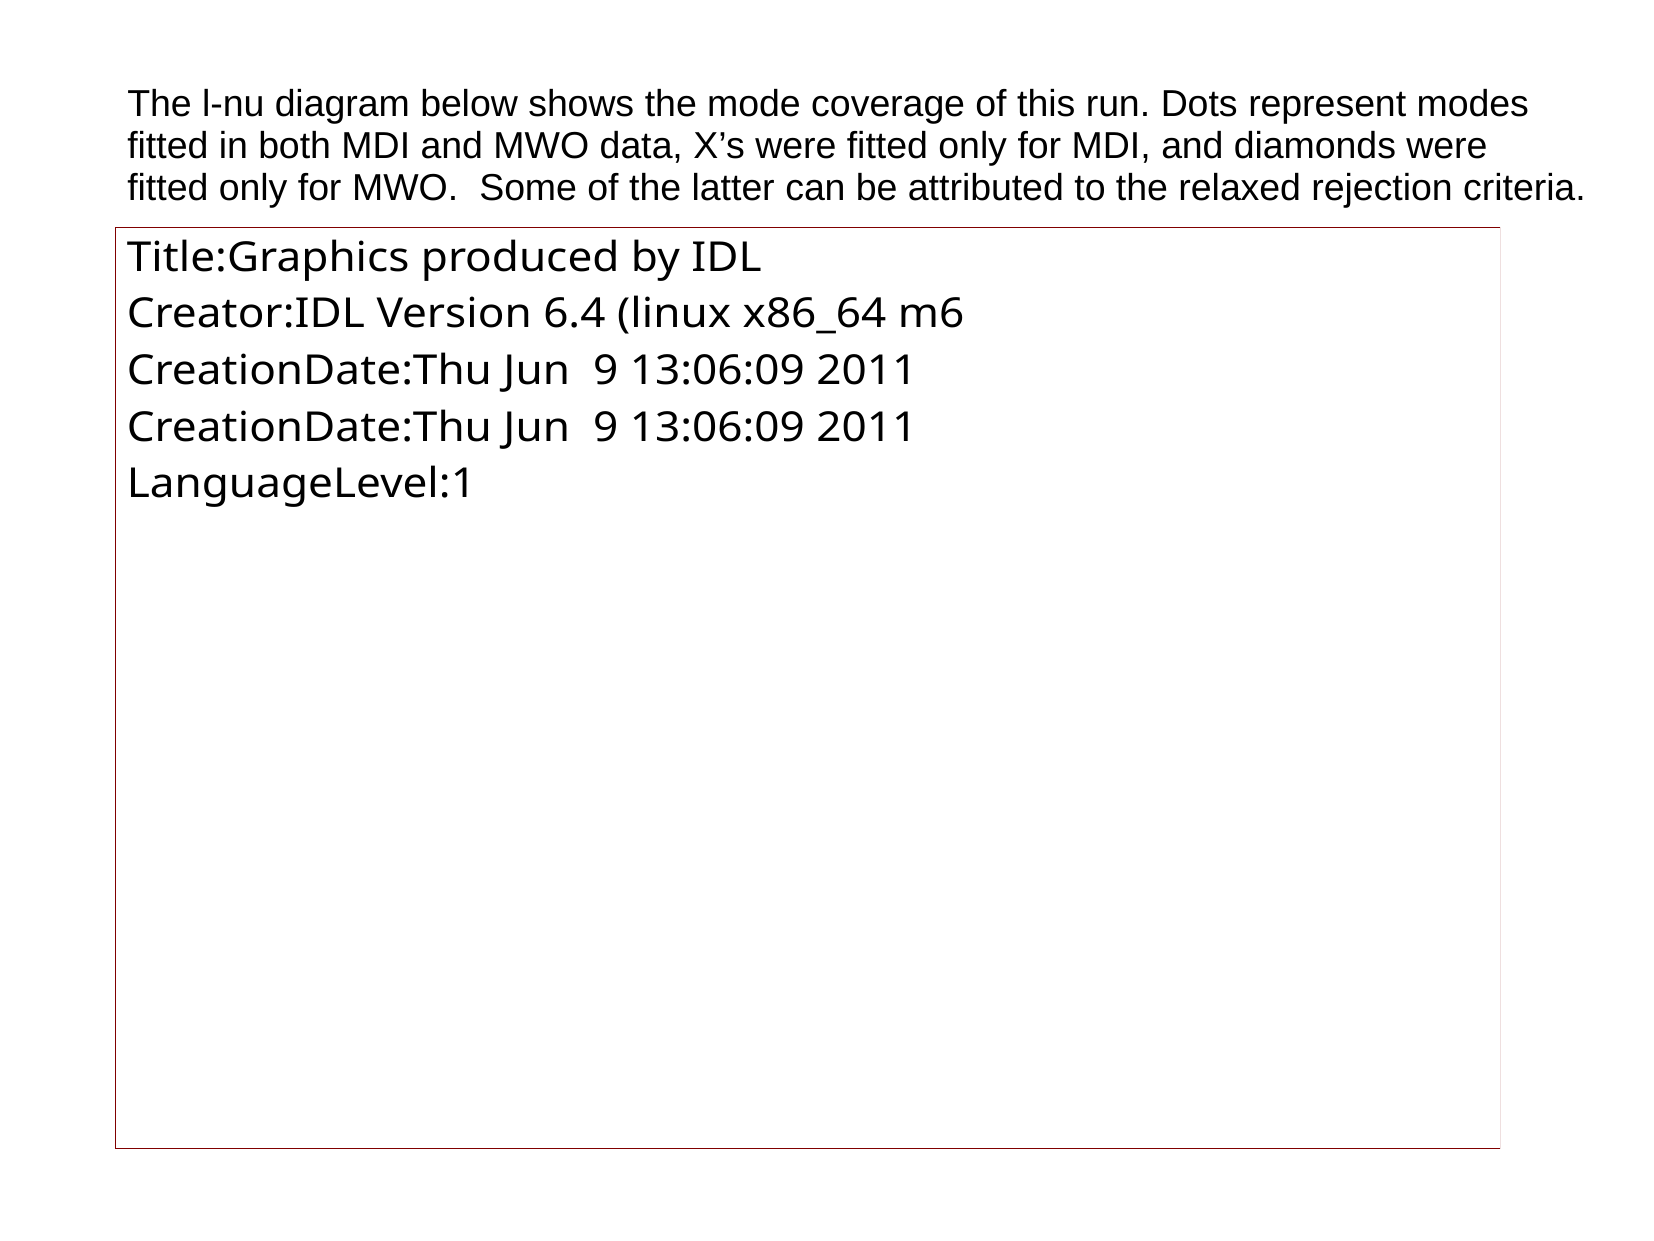

The l-nu diagram below shows the mode coverage of this run. Dots represent modes
fitted in both MDI and MWO data, X’s were fitted only for MDI, and diamonds were
fitted only for MWO. Some of the latter can be attributed to the relaxed rejection criteria.